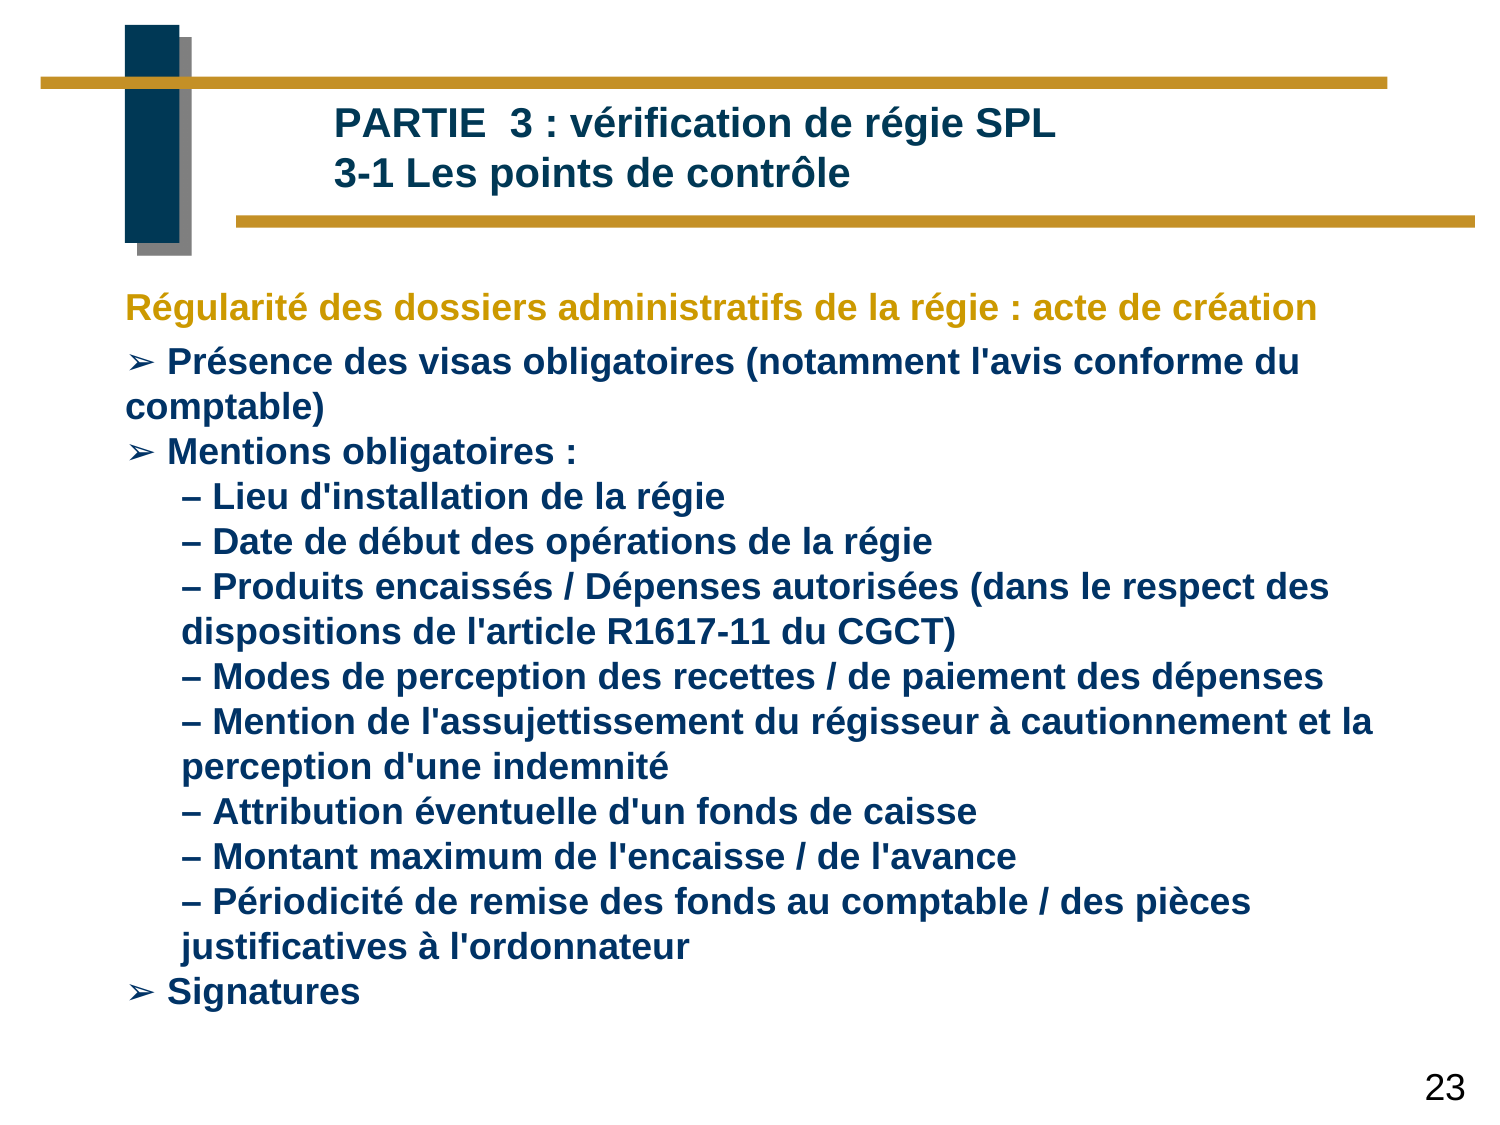

#
PARTIE 3 : vérification de régie SPL
3-1 Les points de contrôle
Régularité des dossiers administratifs de la régie : acte de création
➢ Présence des visas obligatoires (notamment l'avis conforme du comptable)
➢ Mentions obligatoires :
– Lieu d'installation de la régie
– Date de début des opérations de la régie
– Produits encaissés / Dépenses autorisées (dans le respect des
dispositions de l'article R1617-11 du CGCT)
– Modes de perception des recettes / de paiement des dépenses
– Mention de l'assujettissement du régisseur à cautionnement et la
perception d'une indemnité
– Attribution éventuelle d'un fonds de caisse
– Montant maximum de l'encaisse / de l'avance
– Périodicité de remise des fonds au comptable / des pièces
justificatives à l'ordonnateur
➢ Signatures
 23